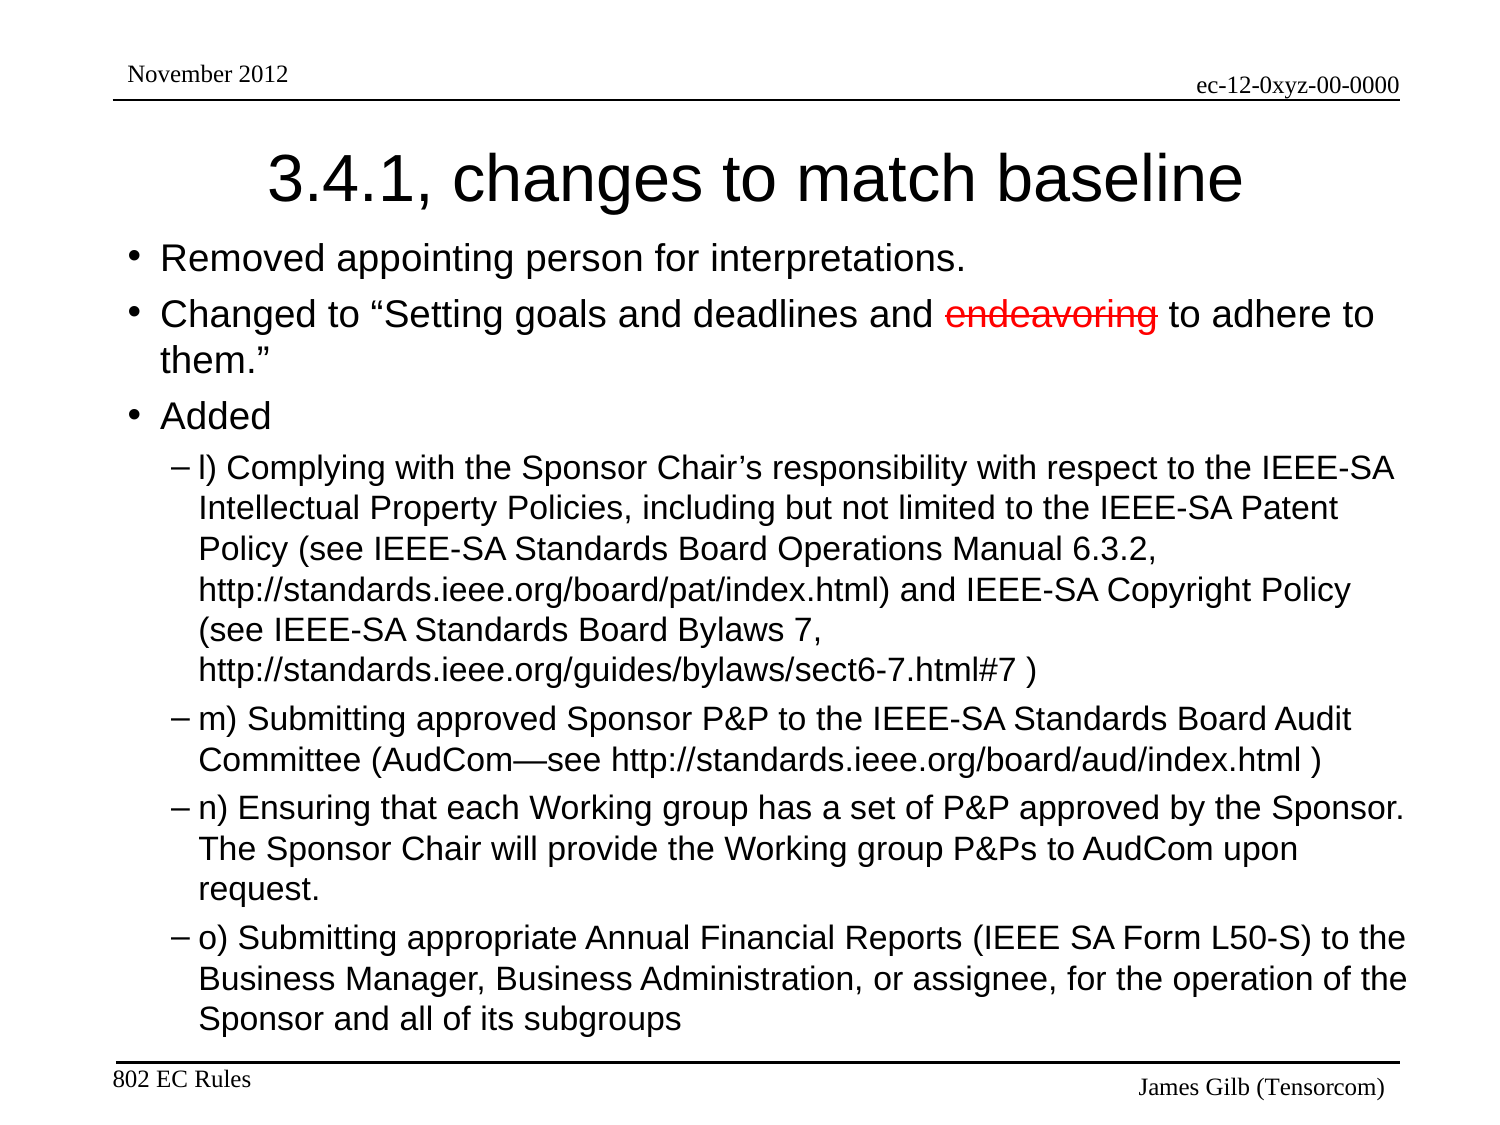

# 3.4.1, changes to match baseline
Removed appointing person for interpretations.
Changed to “Setting goals and deadlines and endeavoring to adhere to them.”
Added
l) Complying with the Sponsor Chair’s responsibility with respect to the IEEE-SA Intellectual Property Policies, including but not limited to the IEEE-SA Patent Policy (see IEEE-SA Standards Board Operations Manual 6.3.2, http://standards.ieee.org/board/pat/index.html) and IEEE-SA Copyright Policy (see IEEE-SA Standards Board Bylaws 7, http://standards.ieee.org/guides/bylaws/sect6-7.html#7 )
m) Submitting approved Sponsor P&P to the IEEE-SA Standards Board Audit Committee (AudCom—see http://standards.ieee.org/board/aud/index.html )
n) Ensuring that each Working group has a set of P&P approved by the Sponsor. The Sponsor Chair will provide the Working group P&Ps to AudCom upon request.
o) Submitting appropriate Annual Financial Reports (IEEE SA Form L50-S) to the Business Manager, Business Administration, or assignee, for the operation of the Sponsor and all of its subgroups